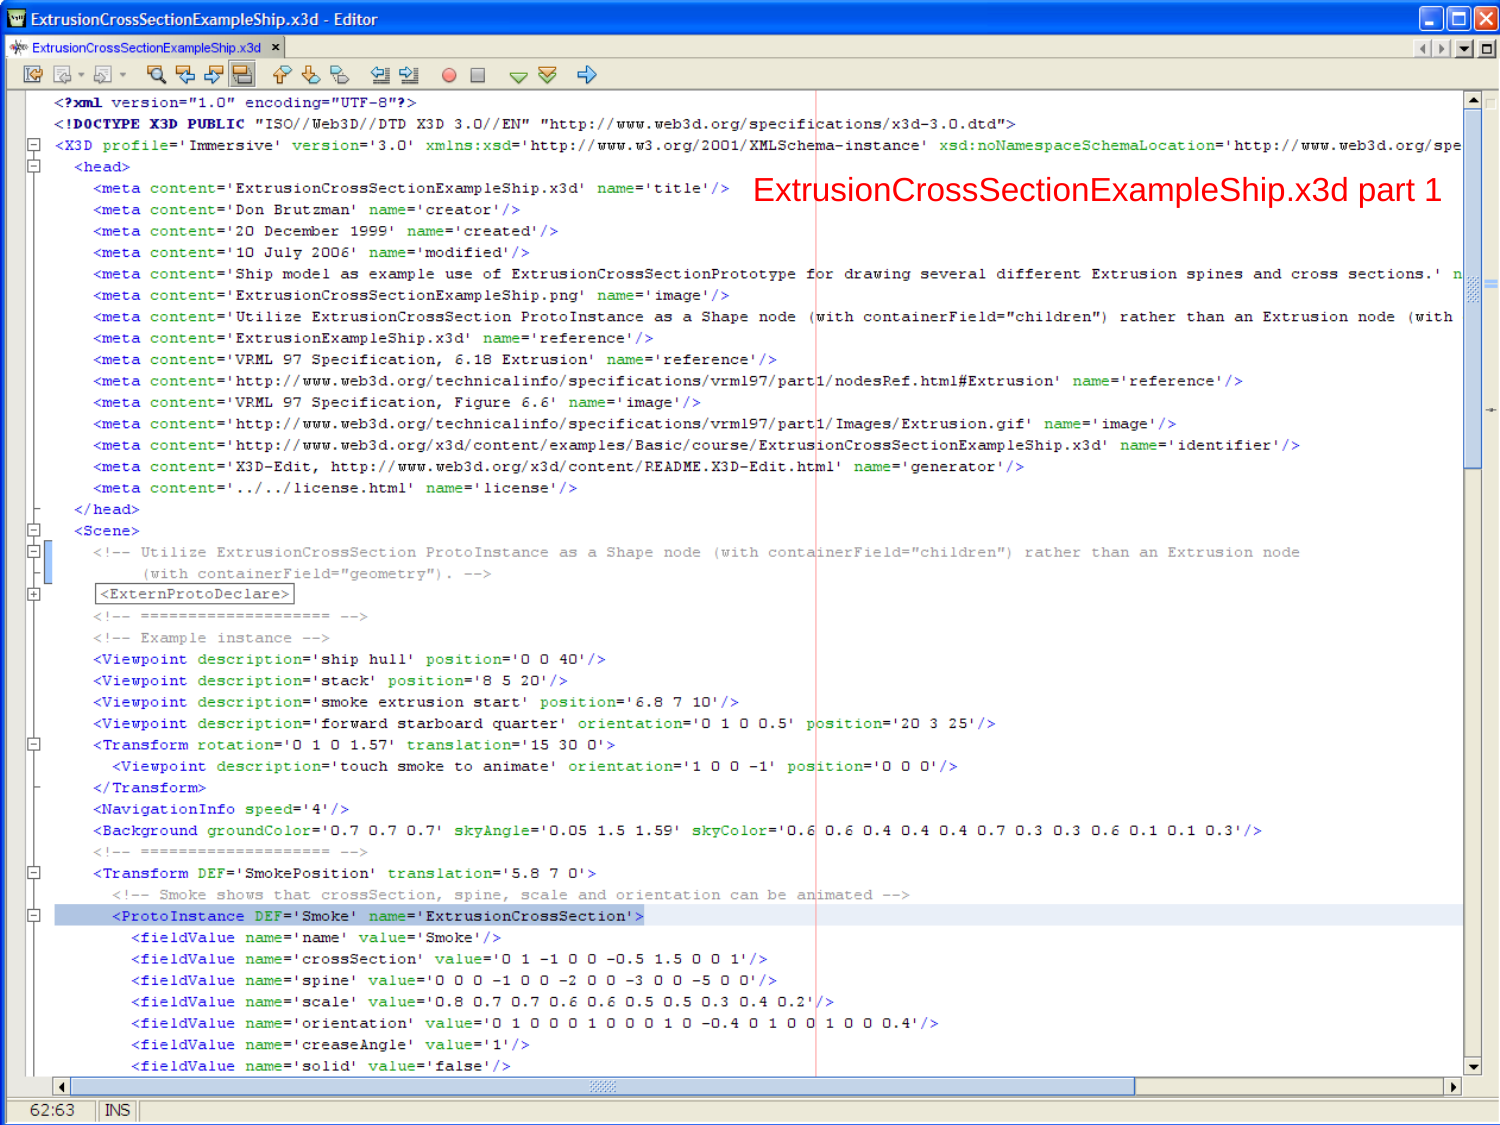

# Extrusion cross-section example: ship X3D-Edit
ExtrusionCrossSectionExampleShip.x3d part 1